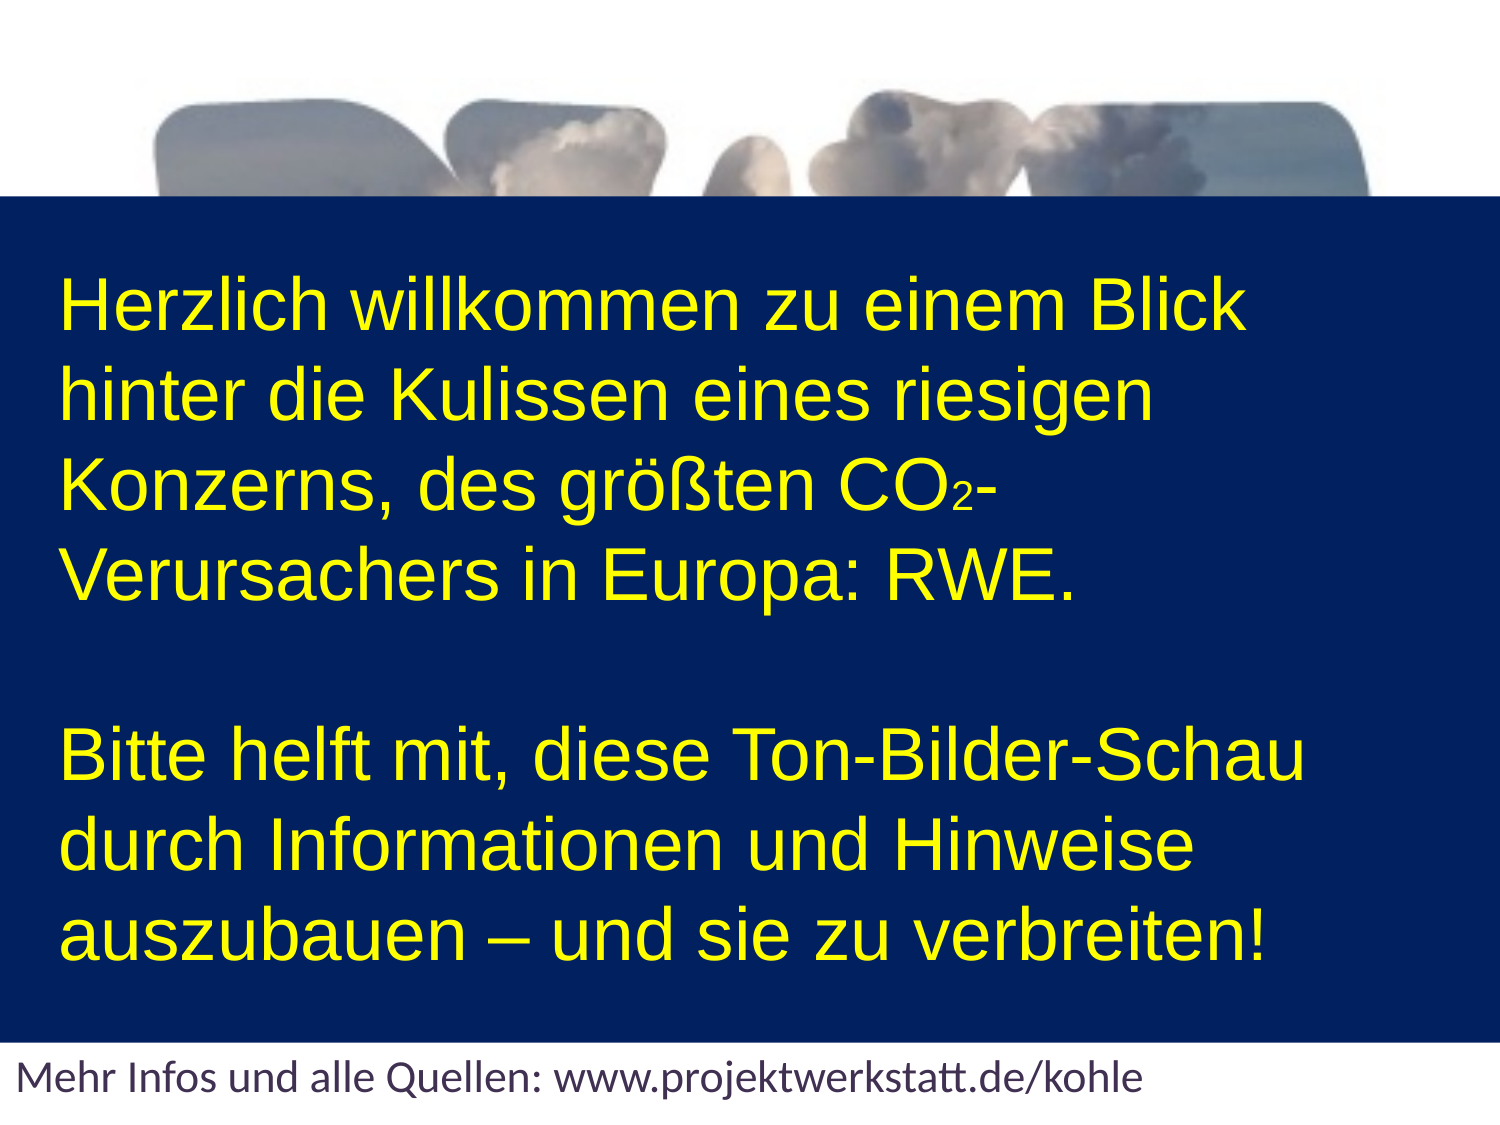

Herzlich willkommen zu einem Blick hinter die Kulissen eines riesigen Konzerns, des größten CO2-Verursachers in Europa: RWE.
Bitte helft mit, diese Ton-Bilder-Schau durch Informationen und Hinweise auszubauen – und sie zu verbreiten!
# Für Kohle mach‘ ich alles …
Seilschaften zwischen Konzern,
Lobbyverbänden und Regierenden
Mehr Infos und alle Quellen: www.projektwerkstatt.de/kohle